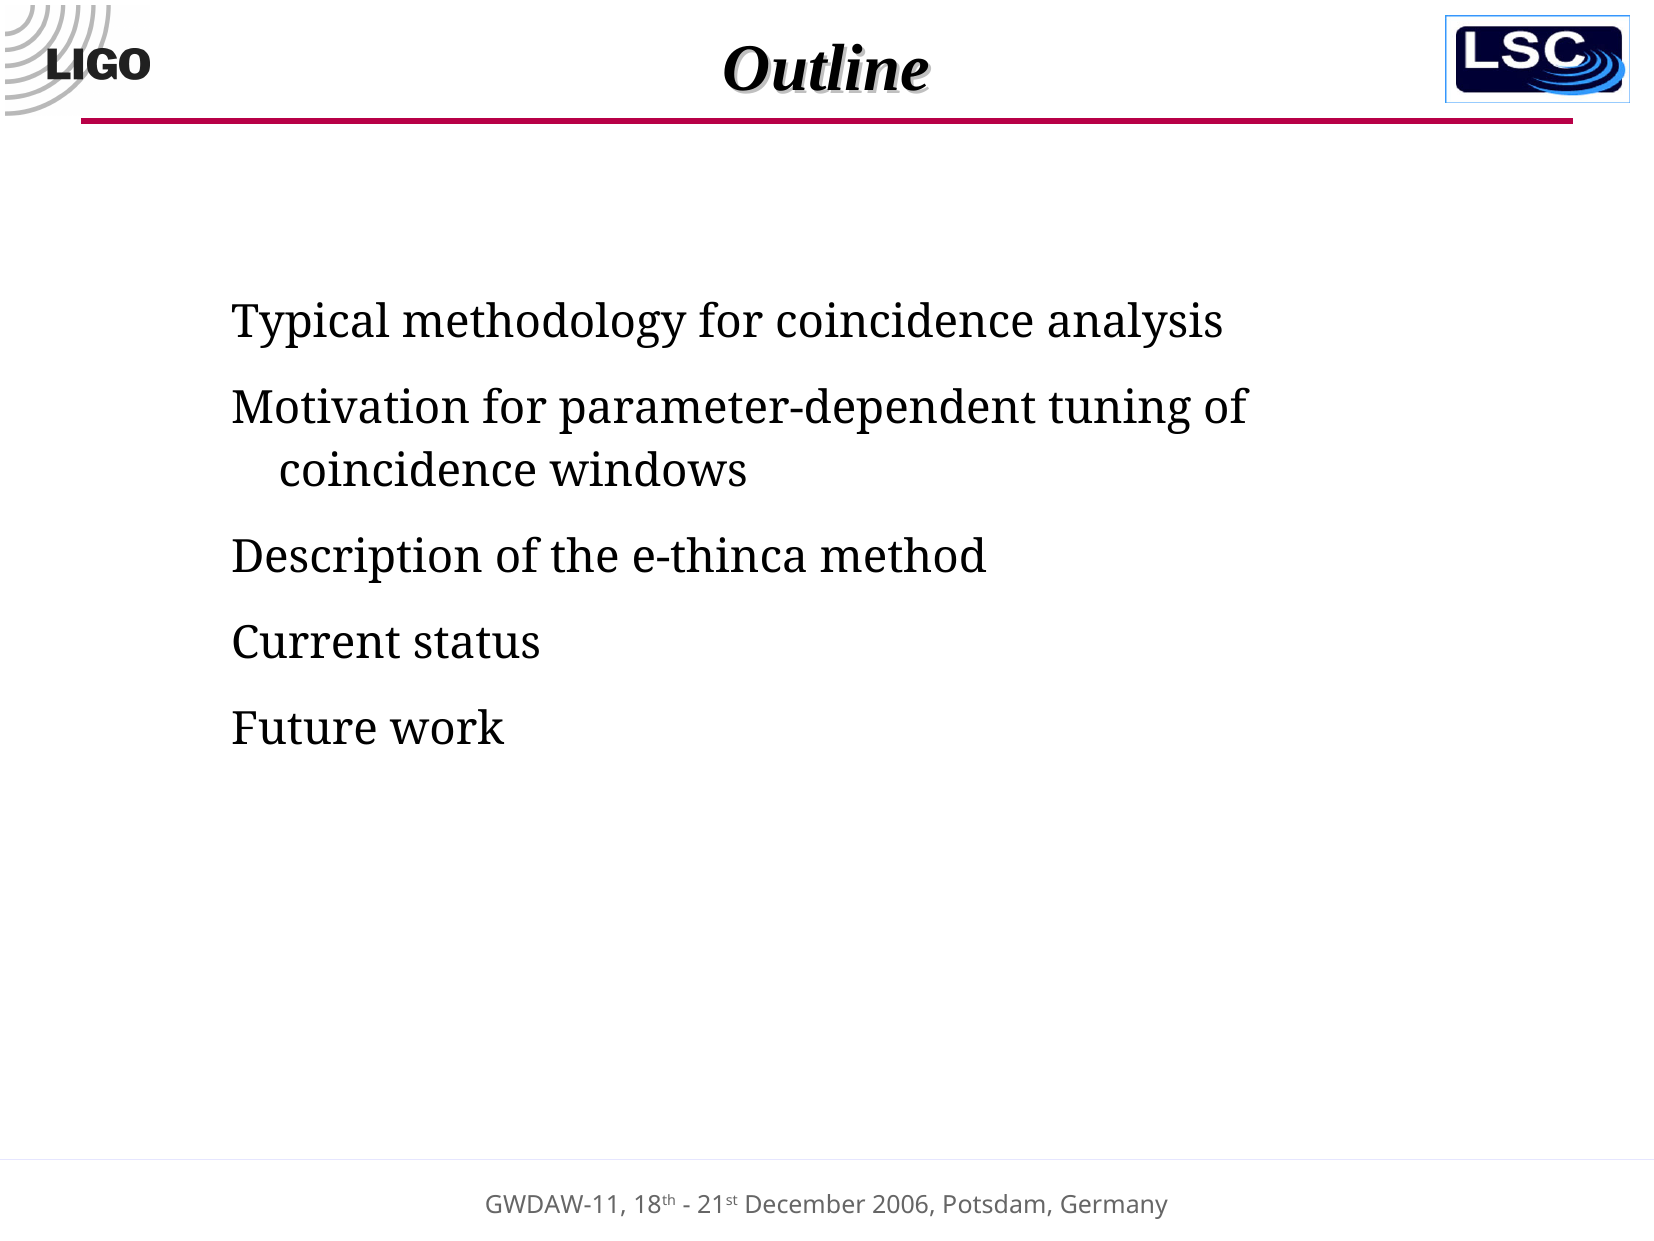

# Outline
Typical methodology for coincidence analysis
Motivation for parameter-dependent tuning of coincidence windows
Description of the e-thinca method
Current status
Future work